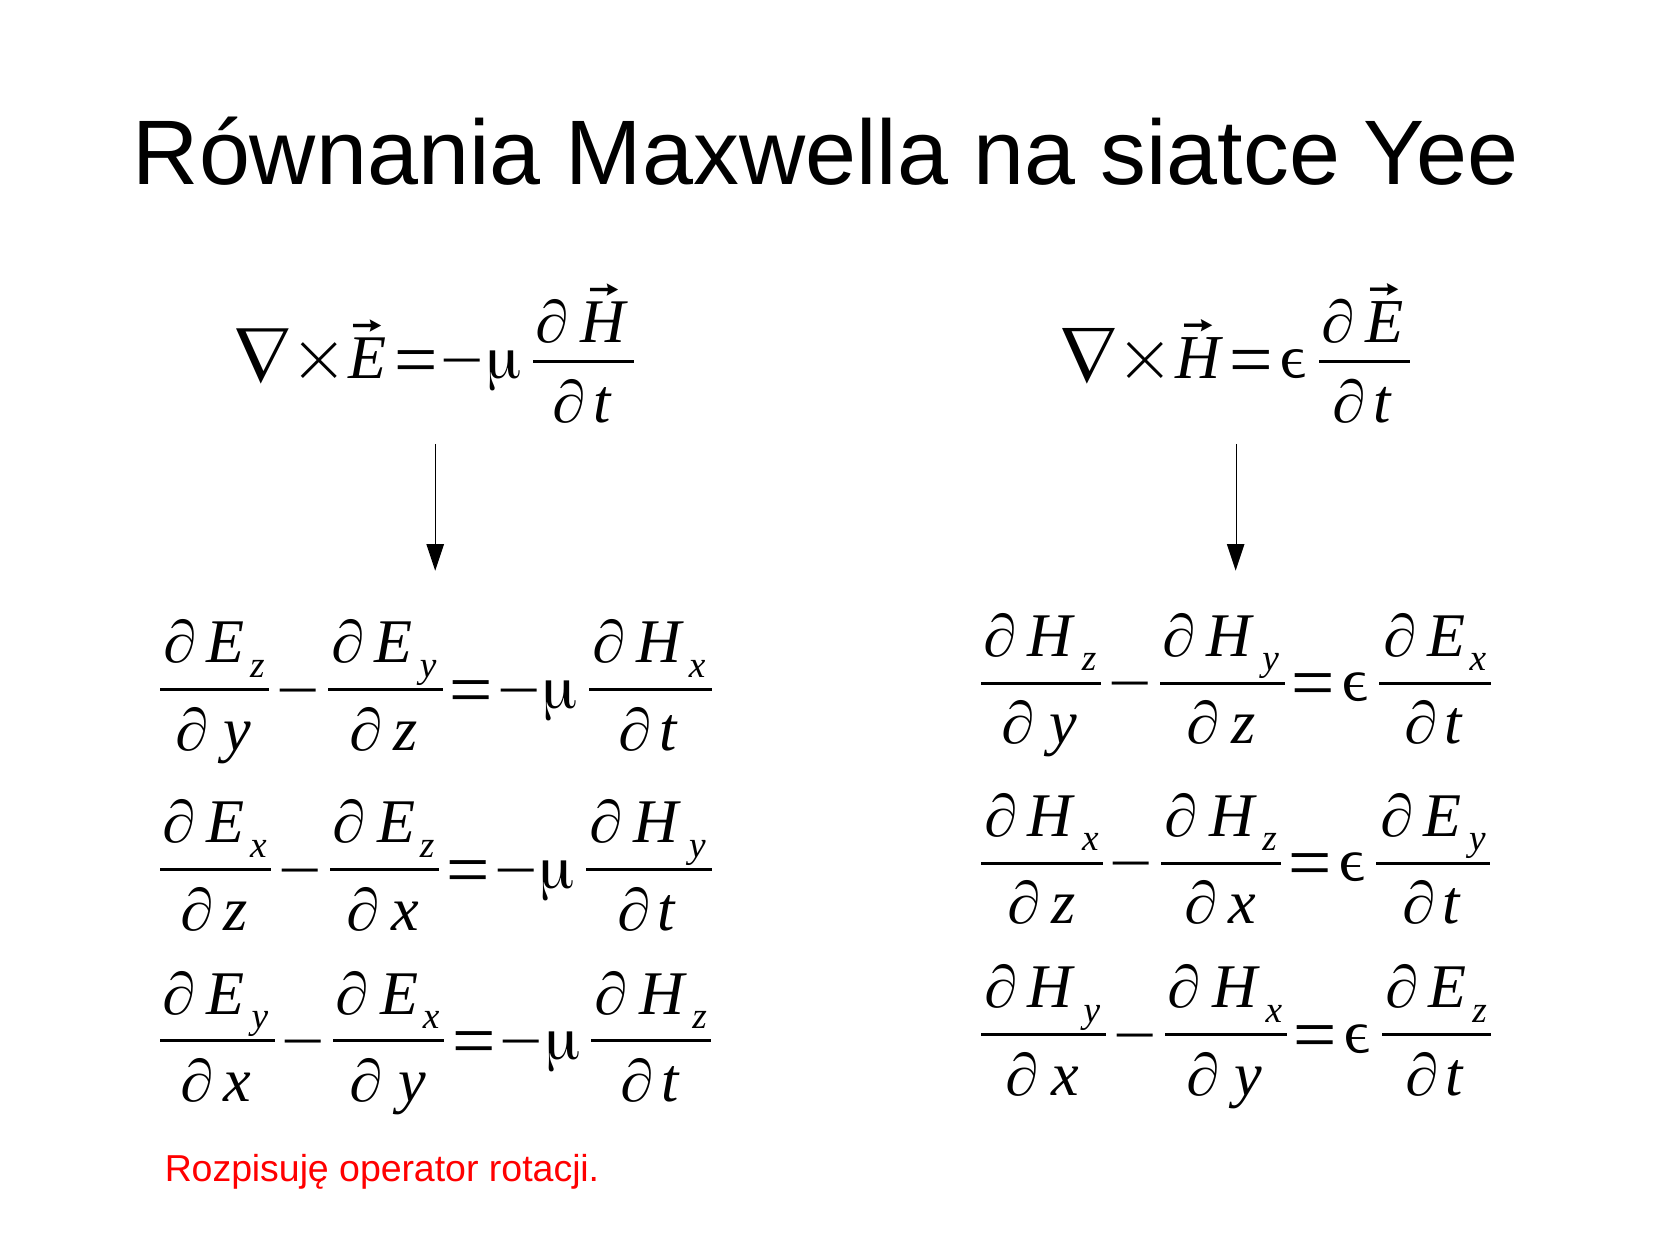

# Równania Maxwella na siatce Yee
Rozpisuję operator rotacji.